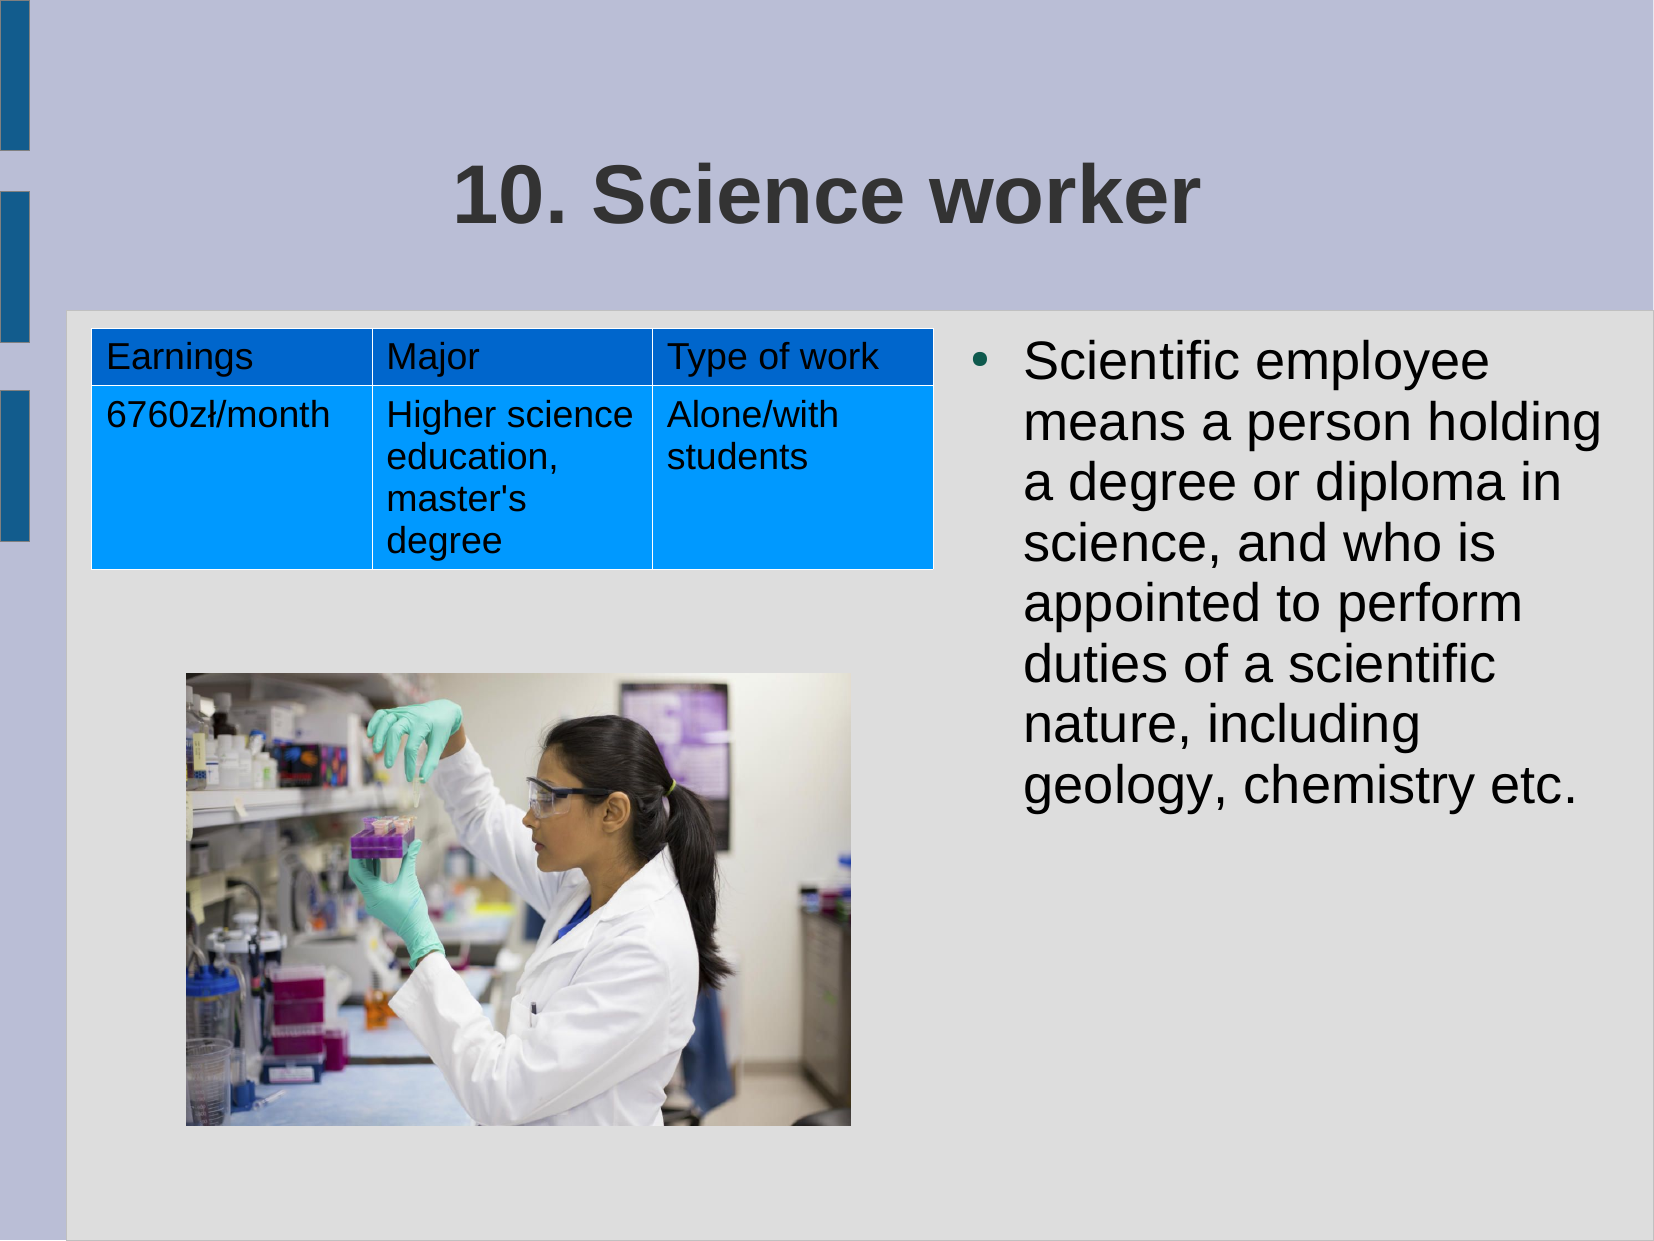

# 10. Science worker
| Earnings | Major | Type of work |
| --- | --- | --- |
| 6760zł/month | Higher science education, master's degree | Alone/with students |
Scientific employee means a person holding a degree or diploma in science, and who is appointed to perform duties of a scientific nature, including geology, chemistry etc.